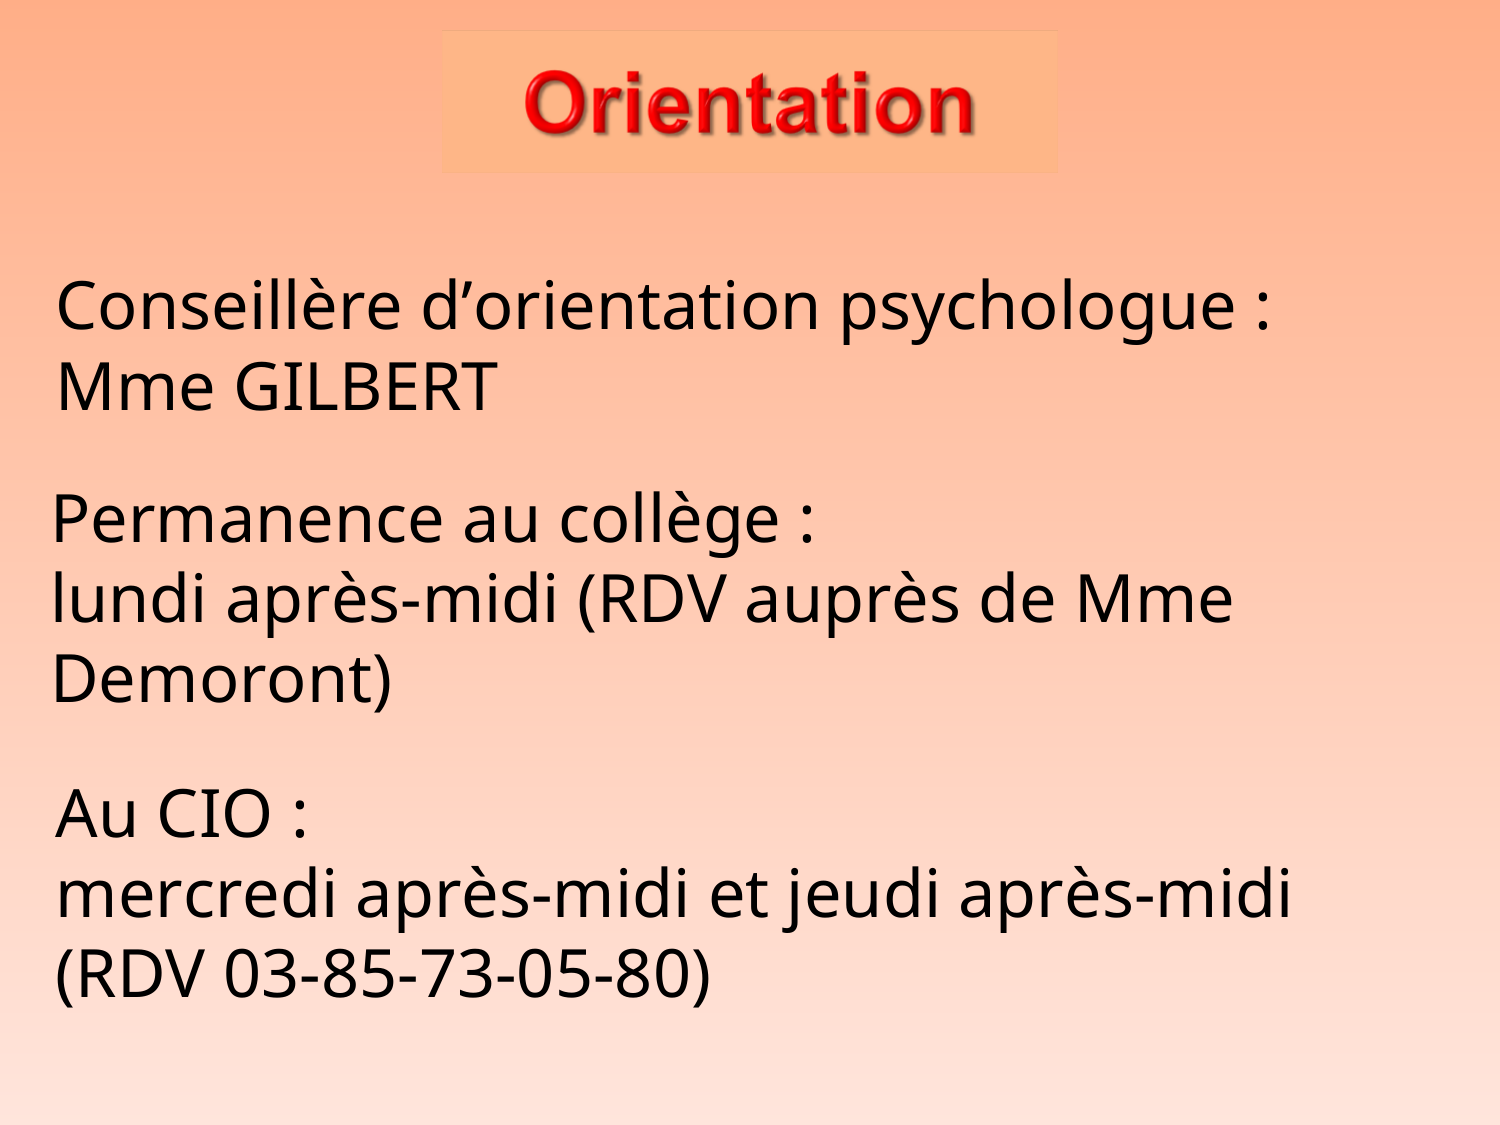

Conseillère d’orientation psychologue :
Mme GILBERT
Permanence au collège :
lundi après-midi (RDV auprès de Mme Demoront)
Au CIO :
mercredi après-midi et jeudi après-midi
(RDV 03-85-73-05-80)